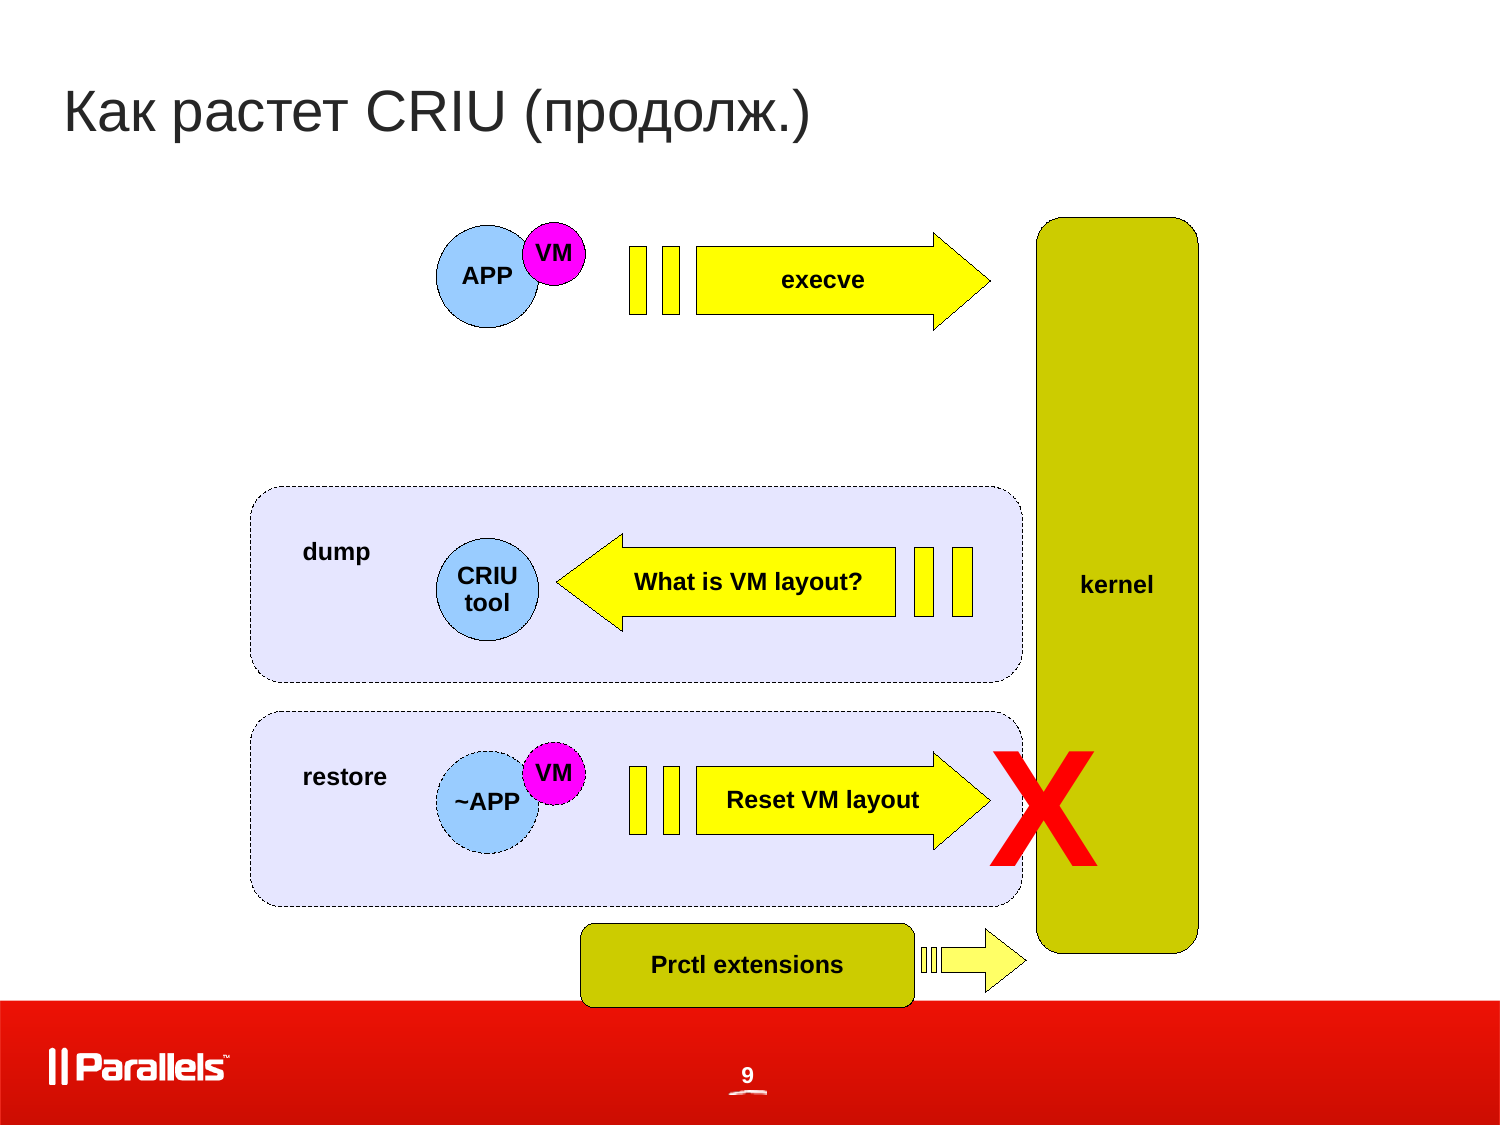

# Как растет CRIU (продолж.)
kernel
VM
APP
execve
dump
What is VM layout?
CRIU
tool
X
VM
~APP
Reset VM layout
restore
Prctl extensions